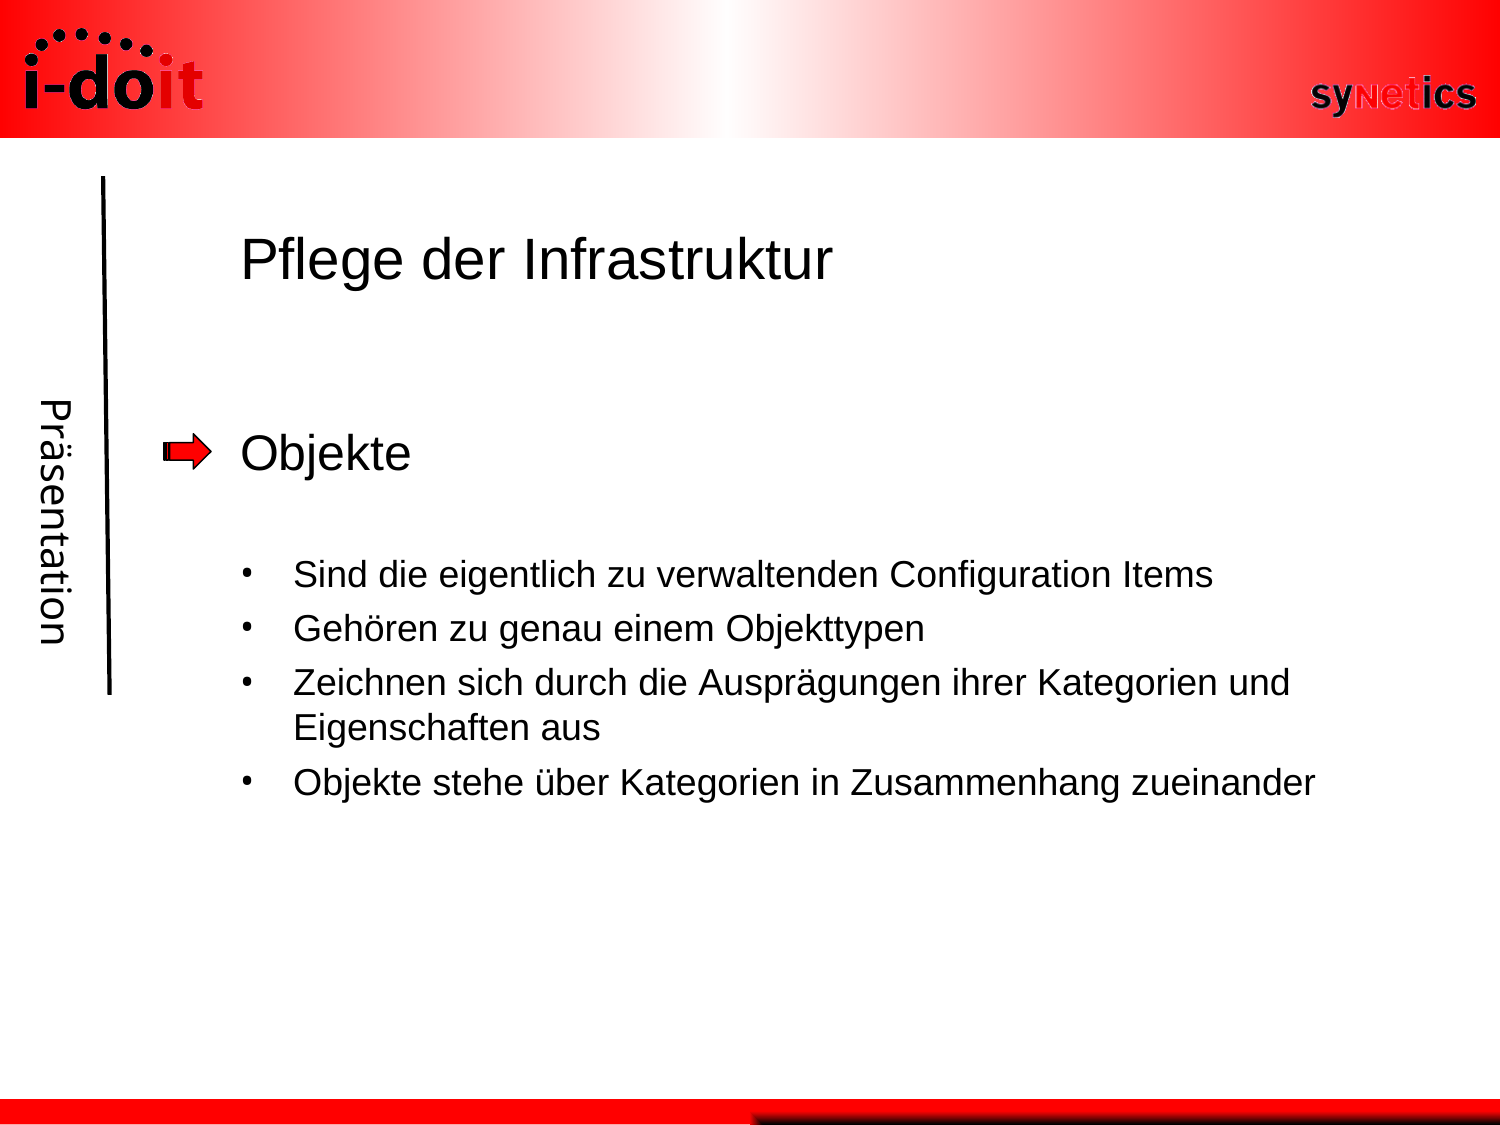

Pflege der Infrastruktur
Objekte
Sind die eigentlich zu verwaltenden Configuration Items
Gehören zu genau einem Objekttypen
Zeichnen sich durch die Ausprägungen ihrer Kategorien und Eigenschaften aus
Objekte stehe über Kategorien in Zusammenhang zueinander